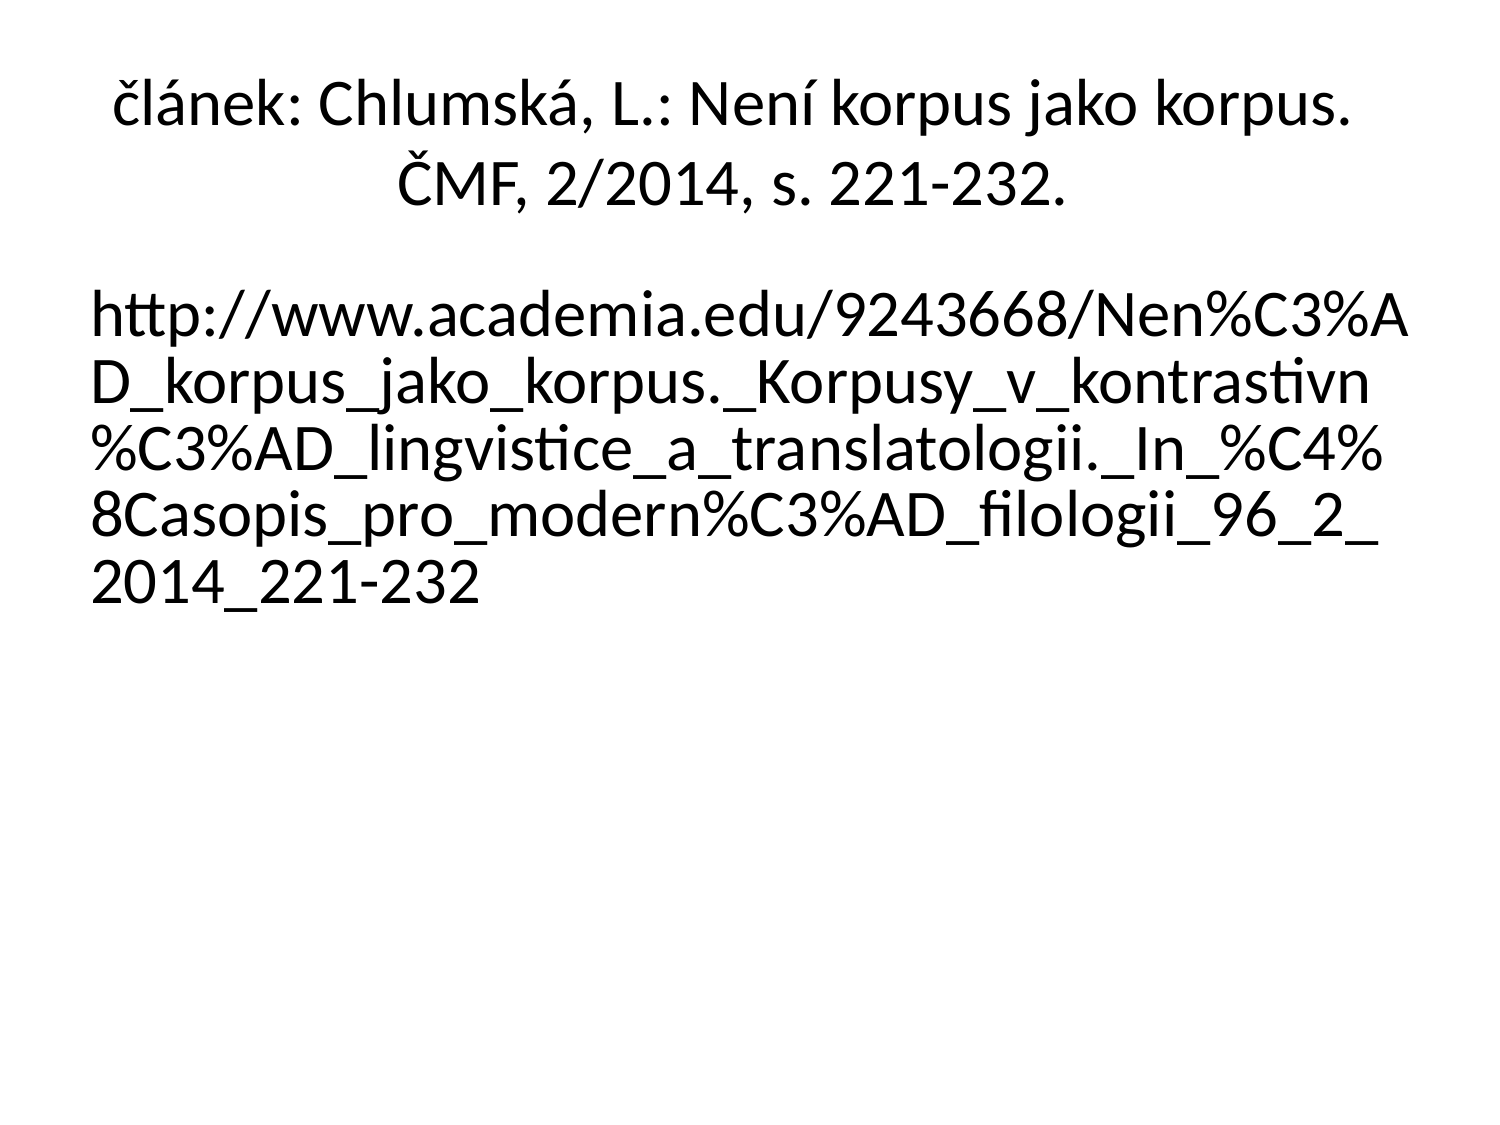

# článek: Chlumská, L.: Není korpus jako korpus. ČMF, 2/2014, s. 221-232.
http://www.academia.edu/9243668/Nen%C3%AD_korpus_jako_korpus._Korpusy_v_kontrastivn%C3%AD_lingvistice_a_translatologii._In_%C4%8Casopis_pro_modern%C3%AD_filologii_96_2_2014_221-232